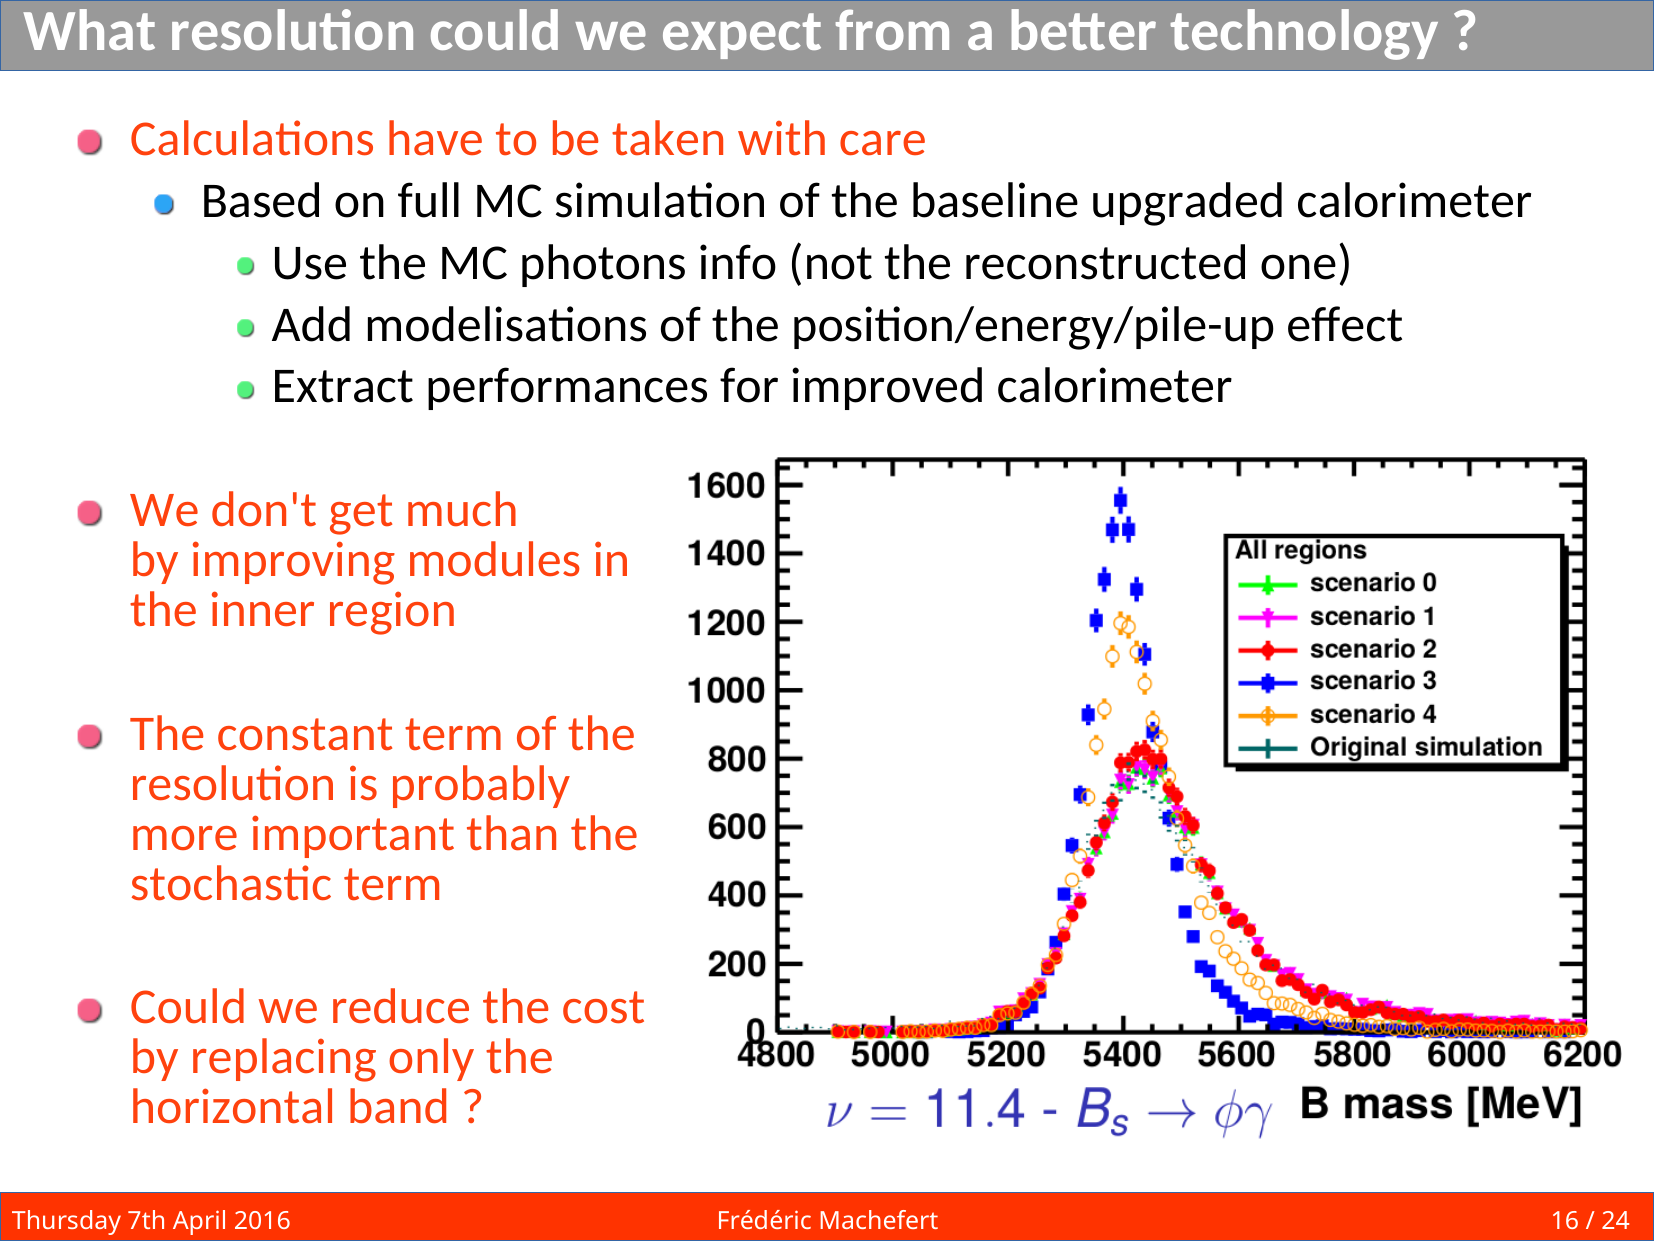

# What resolution could we expect from a better technology ?
Calculations have to be taken with care
Based on full MC simulation of the baseline upgraded calorimeter
Use the MC photons info (not the reconstructed one)
Add modelisations of the position/energy/pile-up effect
Extract performances for improved calorimeter
We don't get much
by improving modules in
the inner region
The constant term of the
resolution is probably
more important than the
stochastic term
Could we reduce the cost
by replacing only the
horizontal band ?